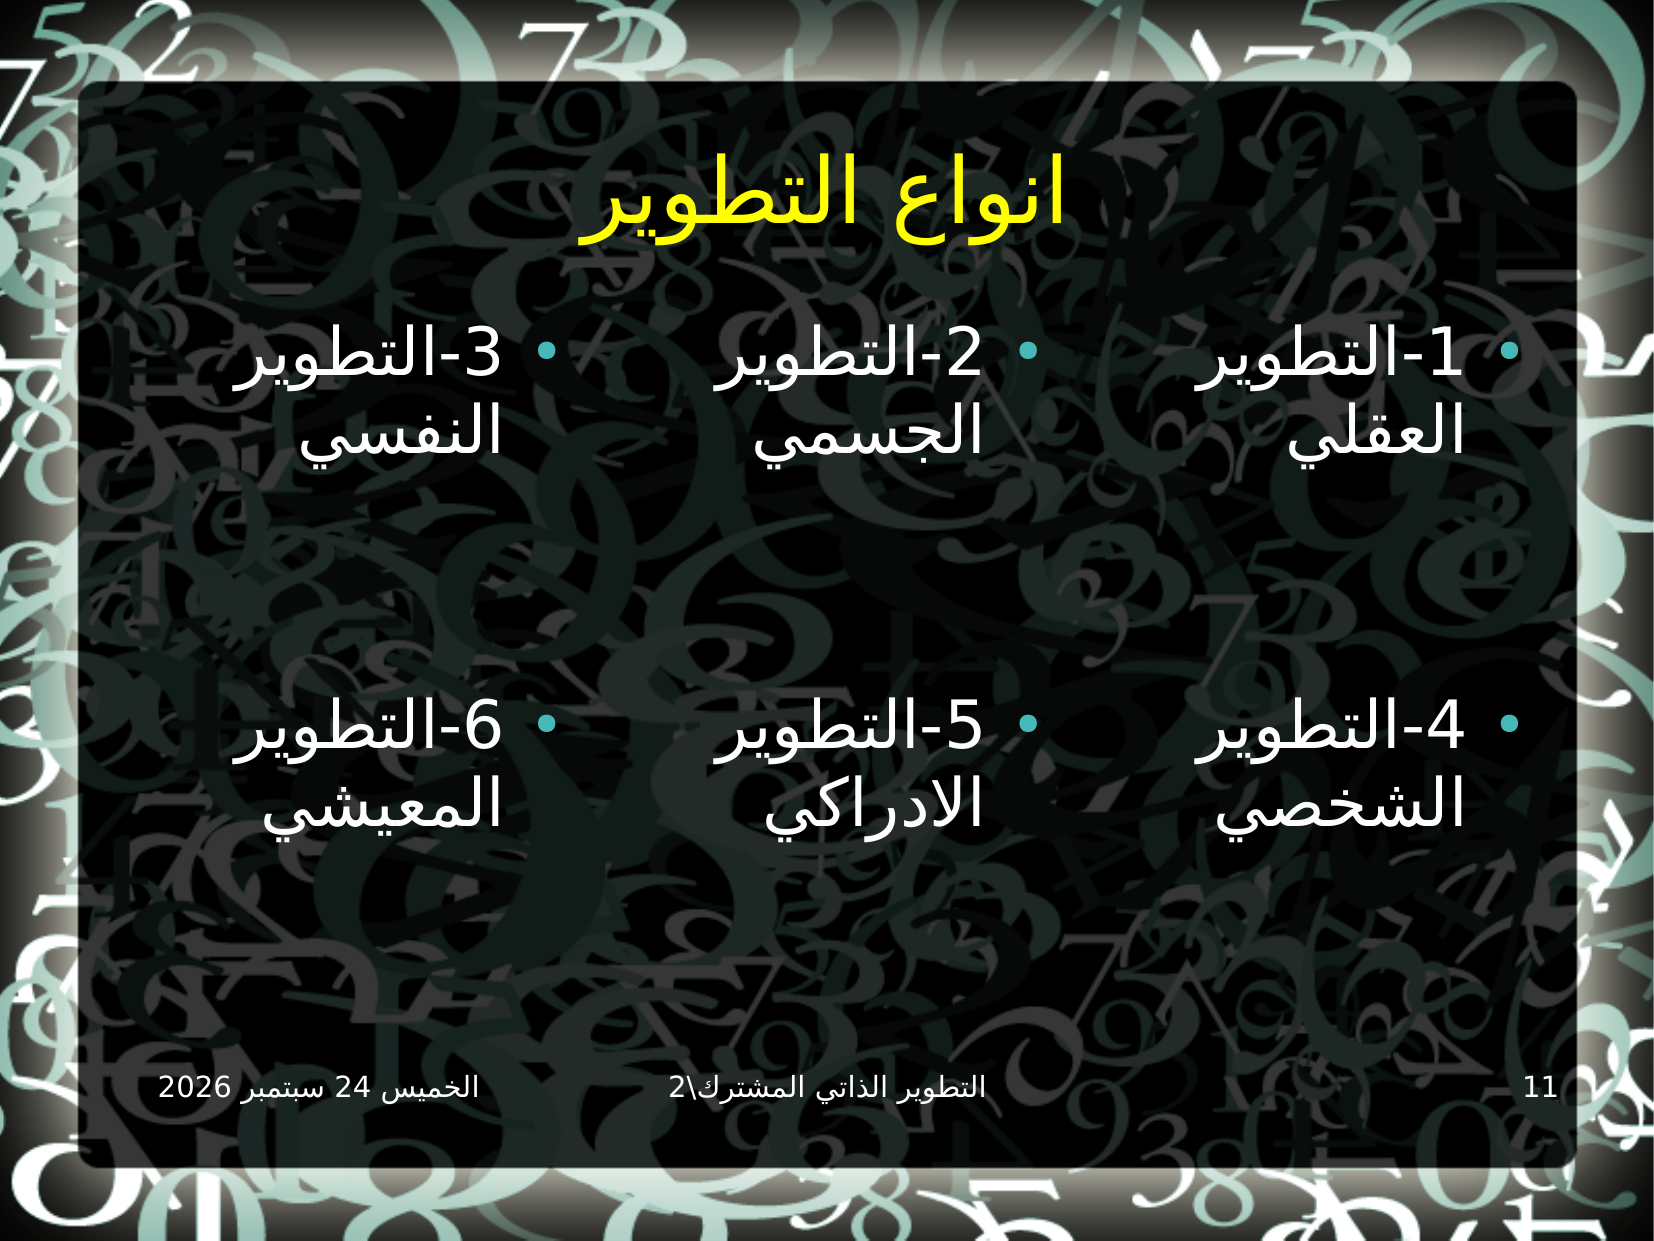

# انواع التطوير
3-التطوير النفسي
2-التطوير الجسمي
1-التطوير العقلي
6-التطوير المعيشي
5-التطوير الادراكي
4-التطوير الشخصي
التطوير الذاتي المشترك\2
11